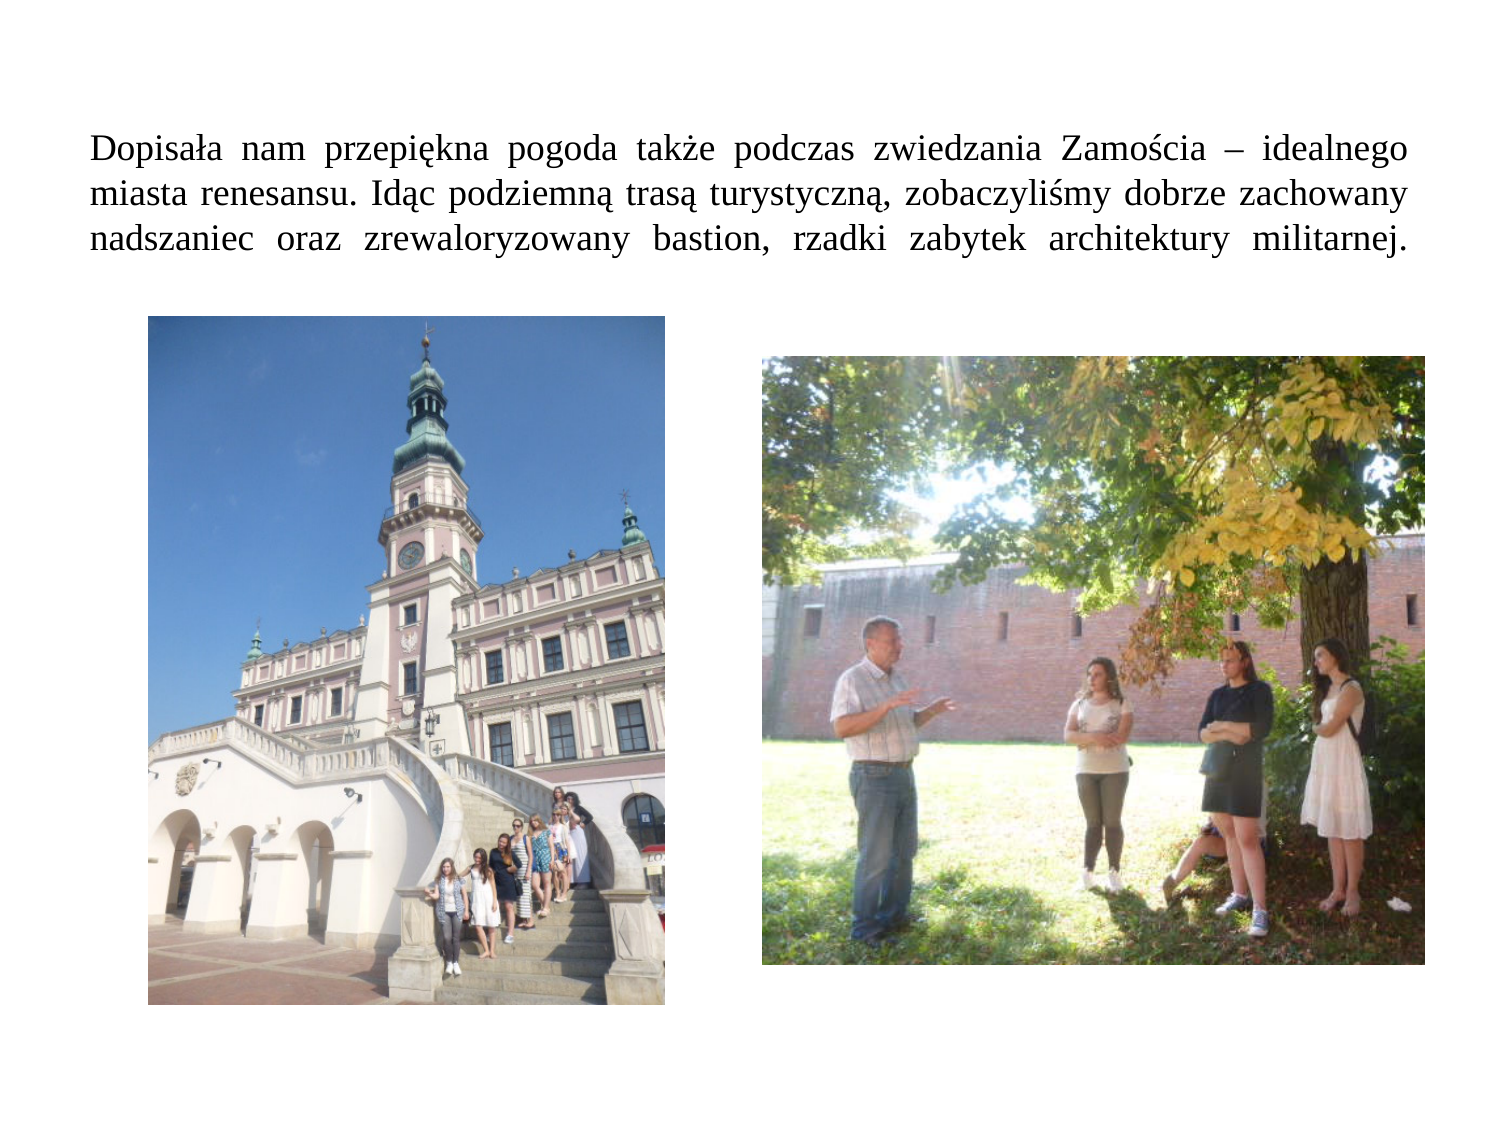

# Dopisała nam przepiękna pogoda także podczas zwiedzania Zamościa – idealnego miasta renesansu. Idąc podziemną trasą turystyczną, zobaczyliśmy dobrze zachowany nadszaniec oraz zrewaloryzowany bastion, rzadki zabytek architektury militarnej.